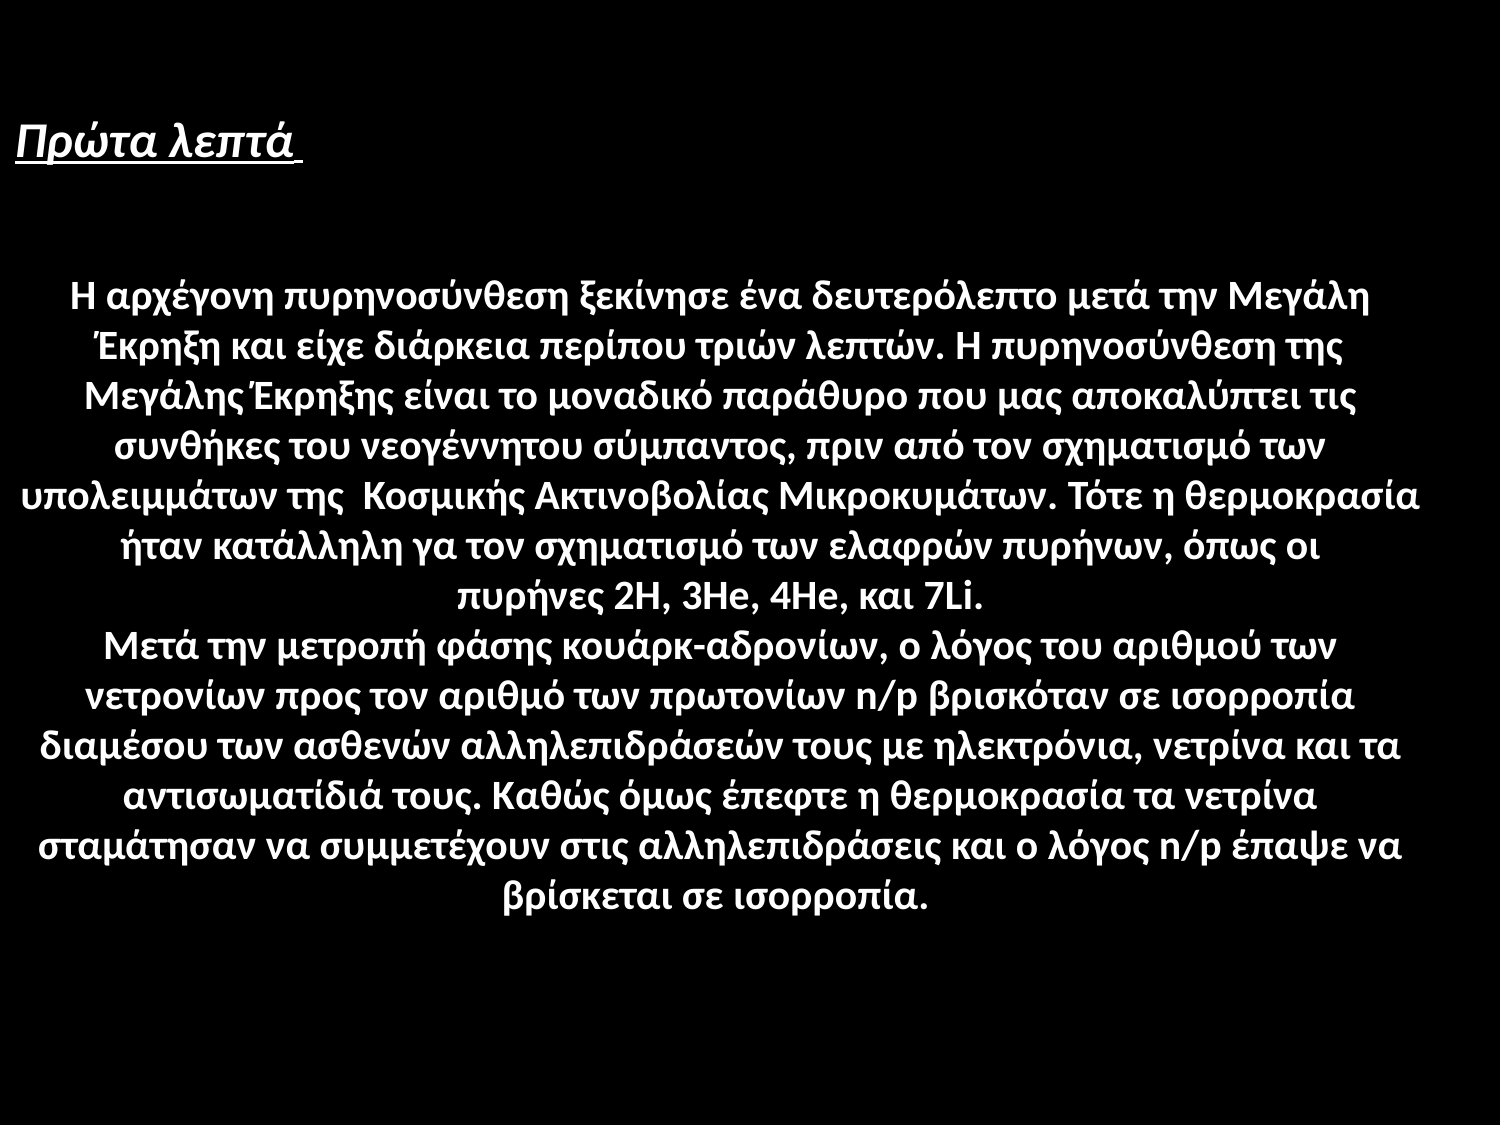

Πρώτα λεπτά
Η αρχέγονη πυρηνοσύνθεση ξεκίνησε ένα δευτερόλεπτο μετά την Μεγάλη Έκρηξη και είχε διάρκεια περίπου τριών λεπτών. Η πυρηνοσύνθεση της Μεγάλης Έκρηξης είναι το μοναδικό παράθυρο που μας αποκαλύπτει τις συνθήκες του νεογέννητου σύμπαντος, πριν από τον σχηματισμό των υπολειμμάτων της  Κοσμικής Ακτινοβολίας Μικροκυμάτων. Τότε η θερμοκρασία ήταν κατάλληλη γα τον σχηματισμό των ελαφρών πυρήνων, όπως οι πυρήνες 2Η, 3He, 4He, και 7Li.
Μετά την μετροπή φάσης κουάρκ-αδρονίων, ο λόγος του αριθμού των νετρονίων προς τον αριθμό των πρωτονίων n/p βρισκόταν σε ισορροπία διαμέσου των ασθενών αλληλεπιδράσεών τους με ηλεκτρόνια, νετρίνα και τα αντισωματίδιά τους. Καθώς όμως έπεφτε η θερμοκρασία τα νετρίνα σταμάτησαν να συμμετέχουν στις αλληλεπιδράσεις και ο λόγος n/p έπαψε να βρίσκεται σε ισορροπία.